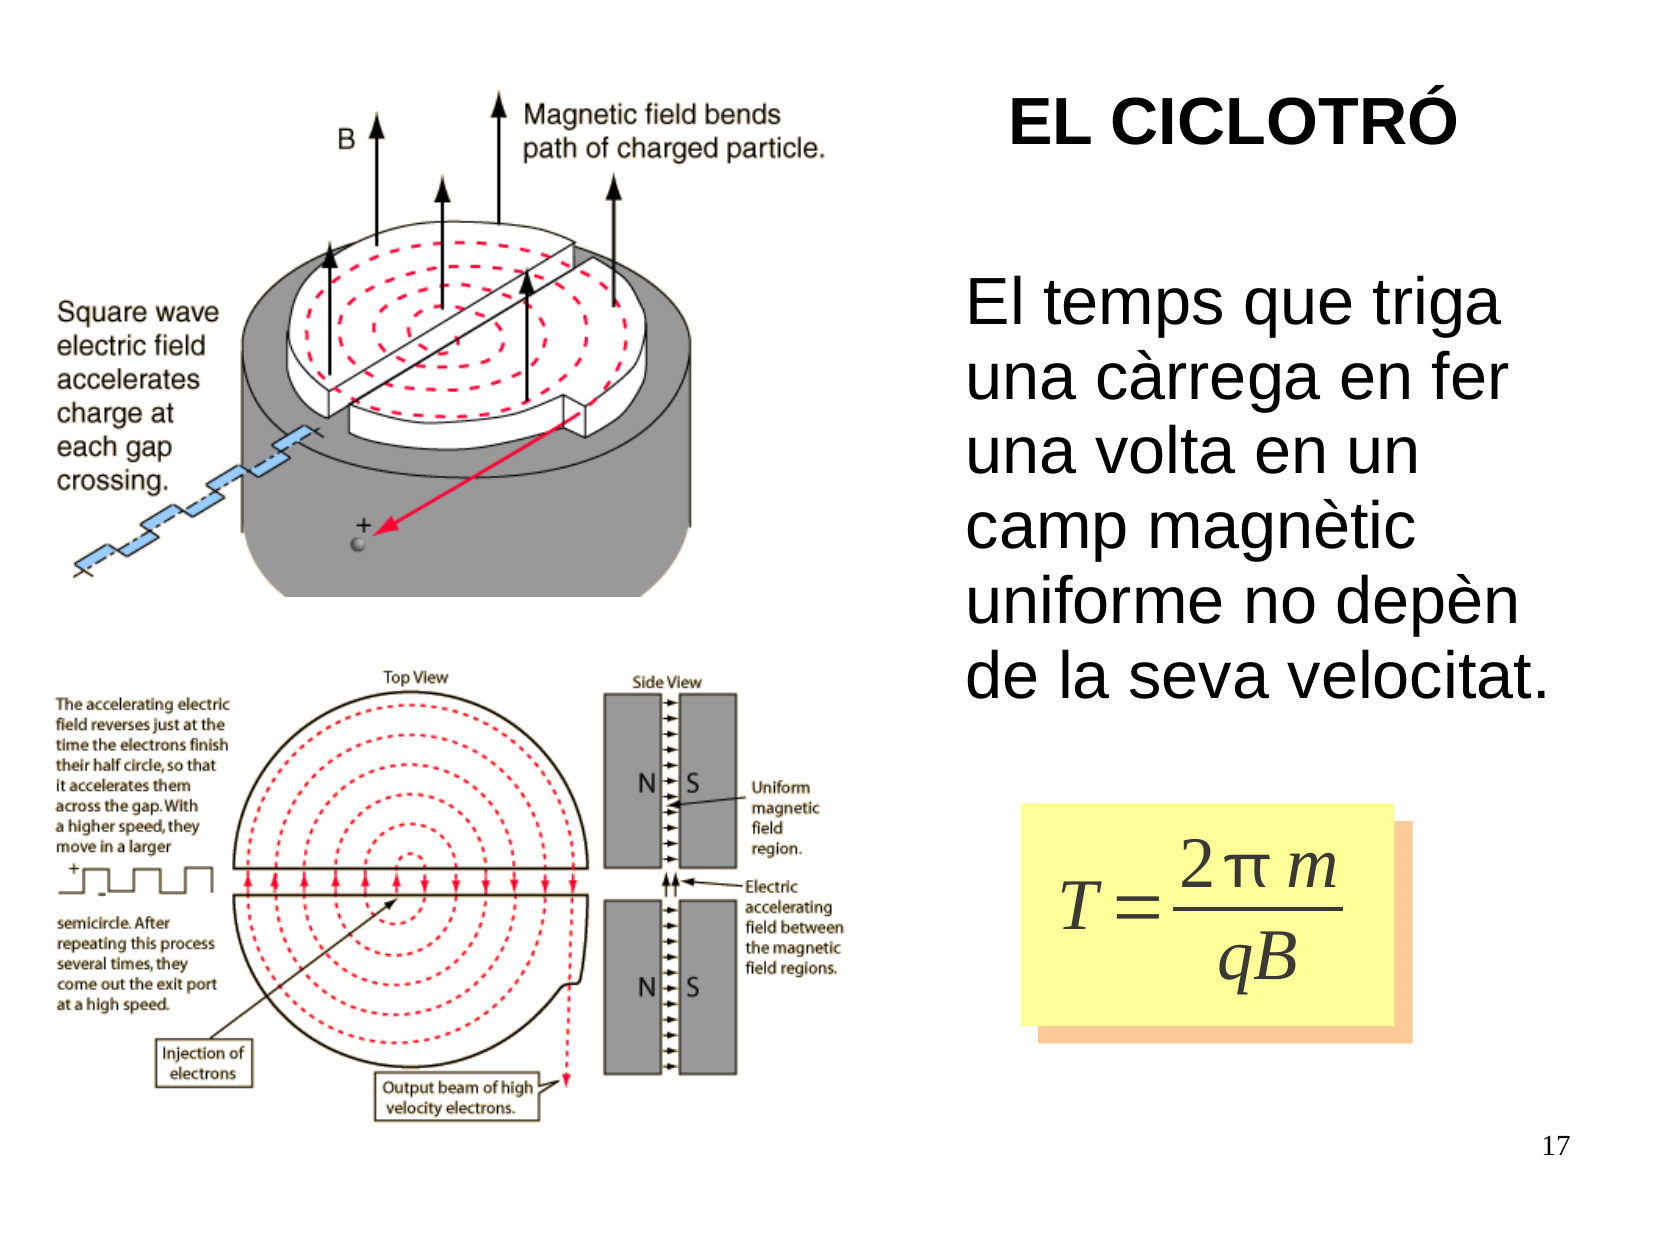

EL CICLOTRÓ
El temps que triga una càrrega en fer una volta en un camp magnètic uniforme no depèn de la seva velocitat.
17